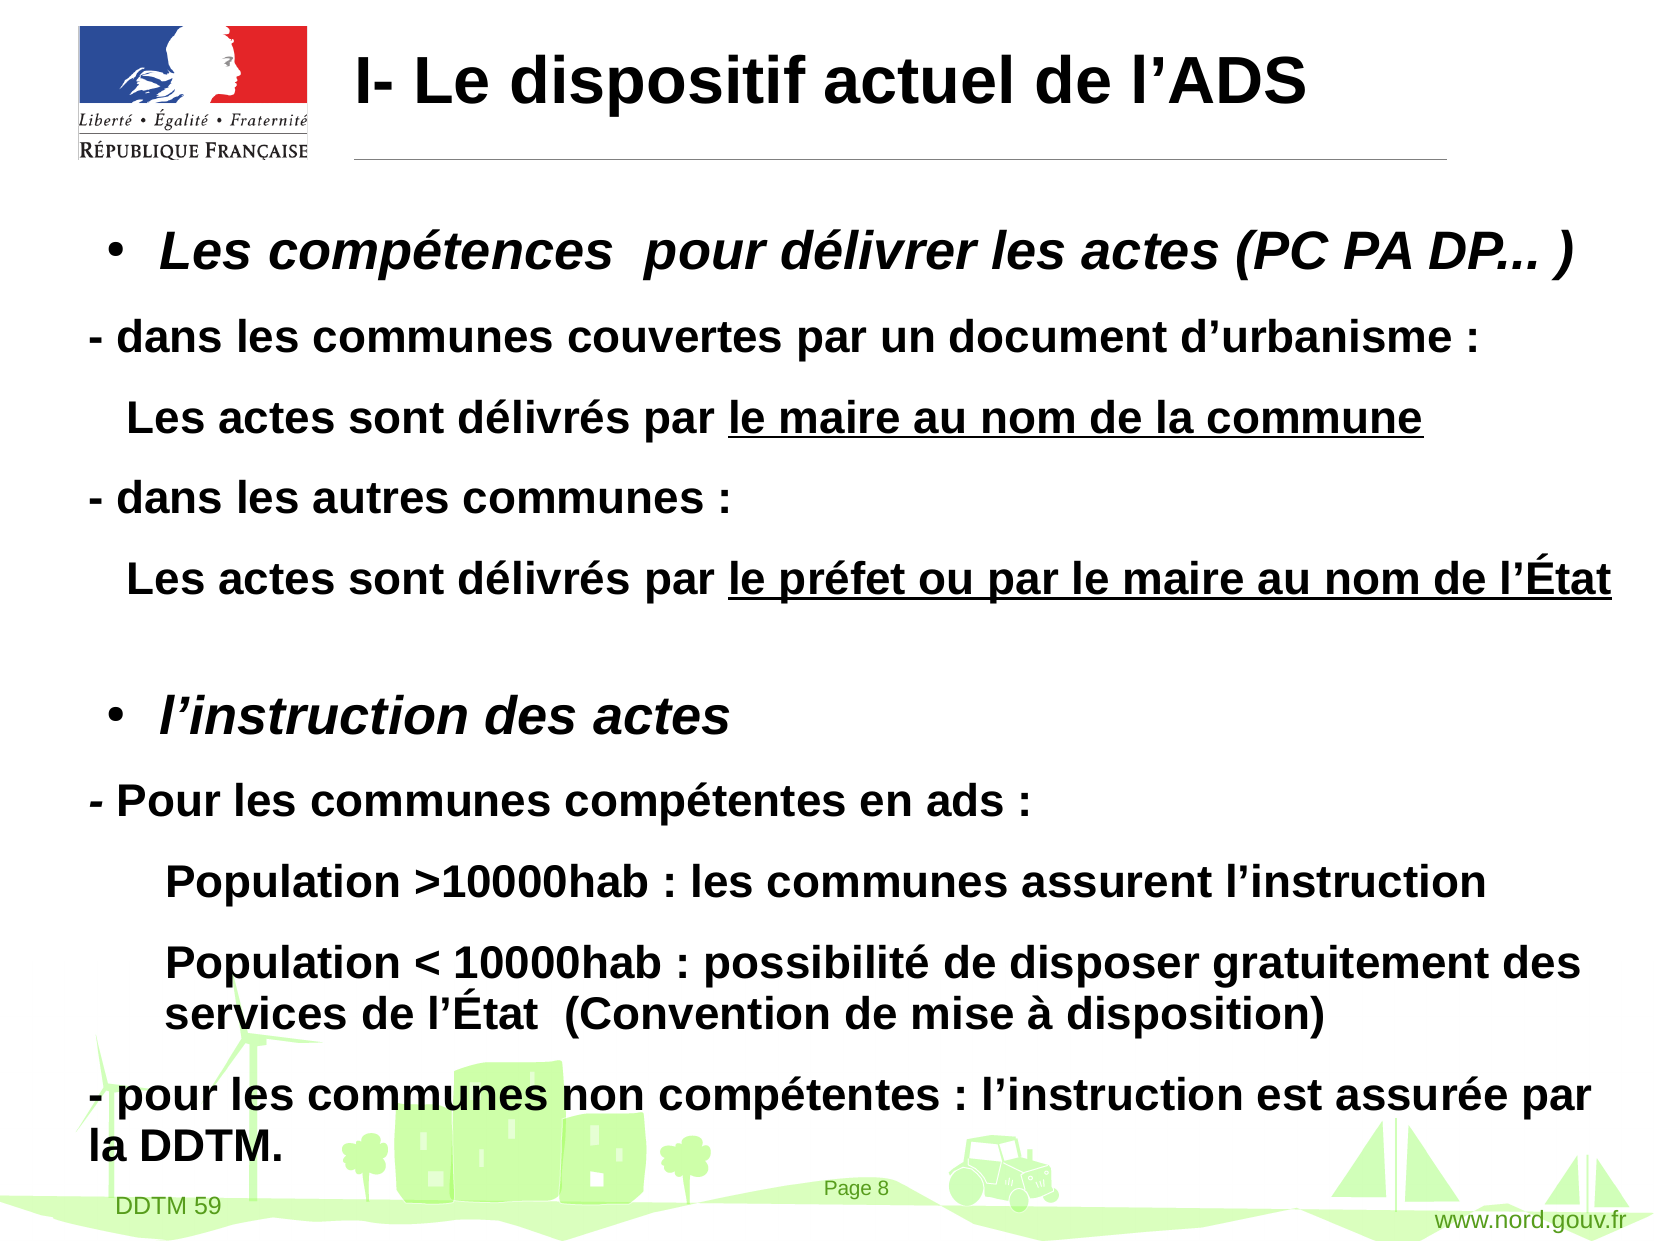

# I- Le dispositif actuel de l’ADS
Les compétences pour délivrer les actes (PC PA DP... )
- dans les communes couvertes par un document d’urbanisme :
 Les actes sont délivrés par le maire au nom de la commune
- dans les autres communes :
 Les actes sont délivrés par le préfet ou par le maire au nom de l’État
l’instruction des actes
- Pour les communes compétentes en ads :
 Population >10000hab : les communes assurent l’instruction
 Population < 10000hab : possibilité de disposer gratuitement des services de l’État  (Convention de mise à disposition)
- pour les communes non compétentes : l’instruction est assurée par la DDTM.